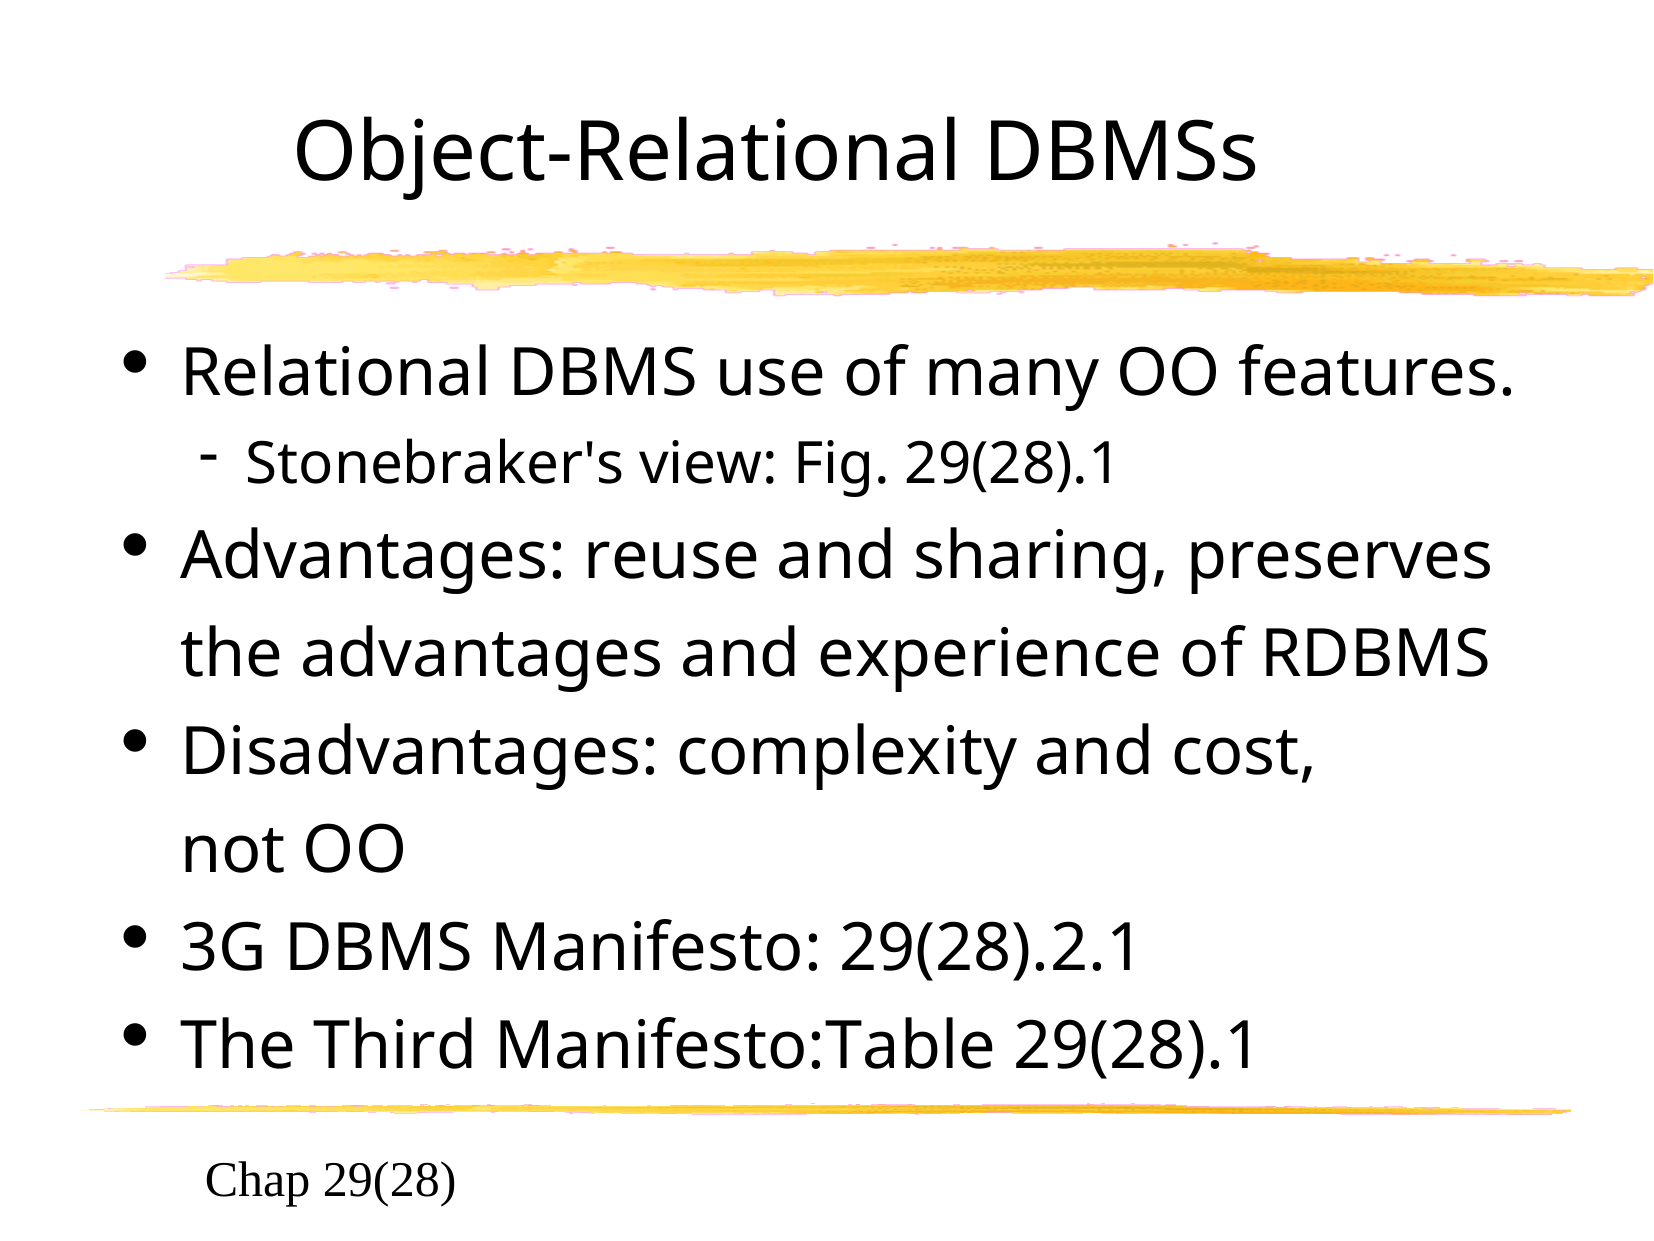

# Object-Relational DBMSs
Relational DBMS use of many OO features.
Stonebraker's view: Fig. 29(28).1
Advantages: reuse and sharing, preserves the advantages and experience of RDBMS
Disadvantages: complexity and cost,
not OO
3G DBMS Manifesto: 29(28).2.1
The Third Manifesto:Table 29(28).1
Chap 29(28)